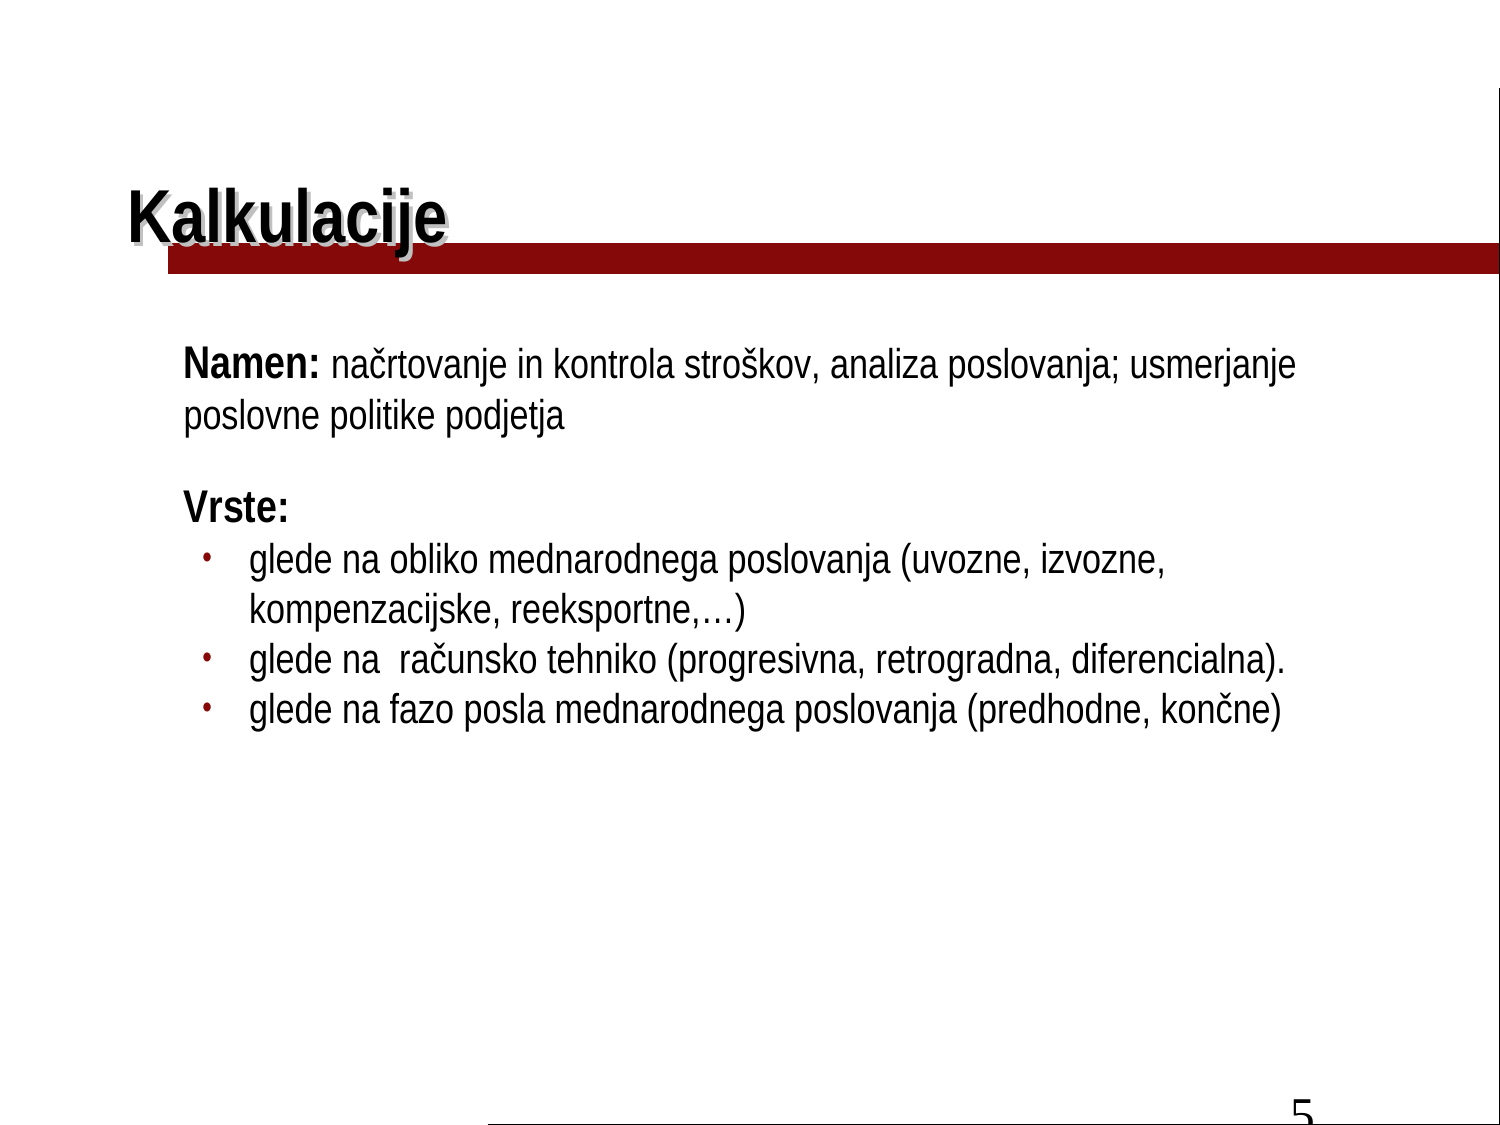

# Kalkulacije
	Namen: načrtovanje in kontrola stroškov, analiza poslovanja; usmerjanje poslovne politike podjetja
	Vrste:
glede na obliko mednarodnega poslovanja (uvozne, izvozne, kompenzacijske, reeksportne,…)
glede na računsko tehniko (progresivna, retrogradna, diferencialna).
glede na fazo posla mednarodnega poslovanja (predhodne, končne)
5